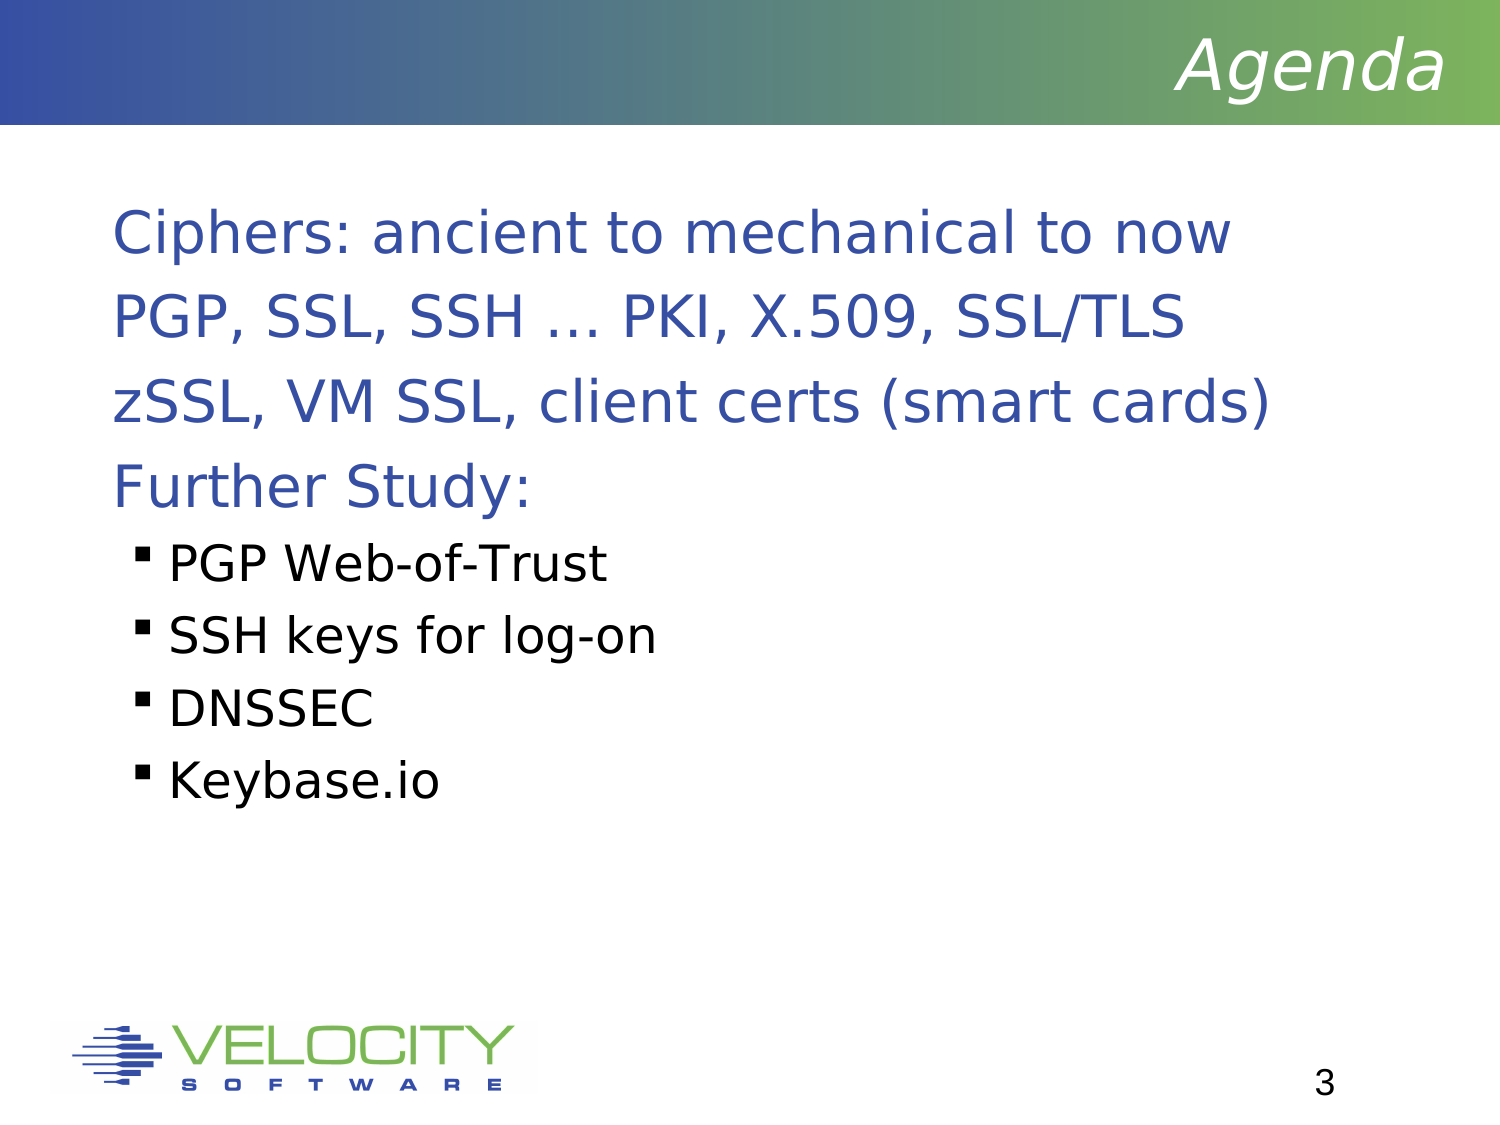

# Agenda
Ciphers: ancient to mechanical to now
PGP, SSL, SSH … PKI, X.509, SSL/TLS
zSSL, VM SSL, client certs (smart cards)
Further Study:
PGP Web-of-Trust
SSH keys for log-on
DNSSEC
Keybase.io
3